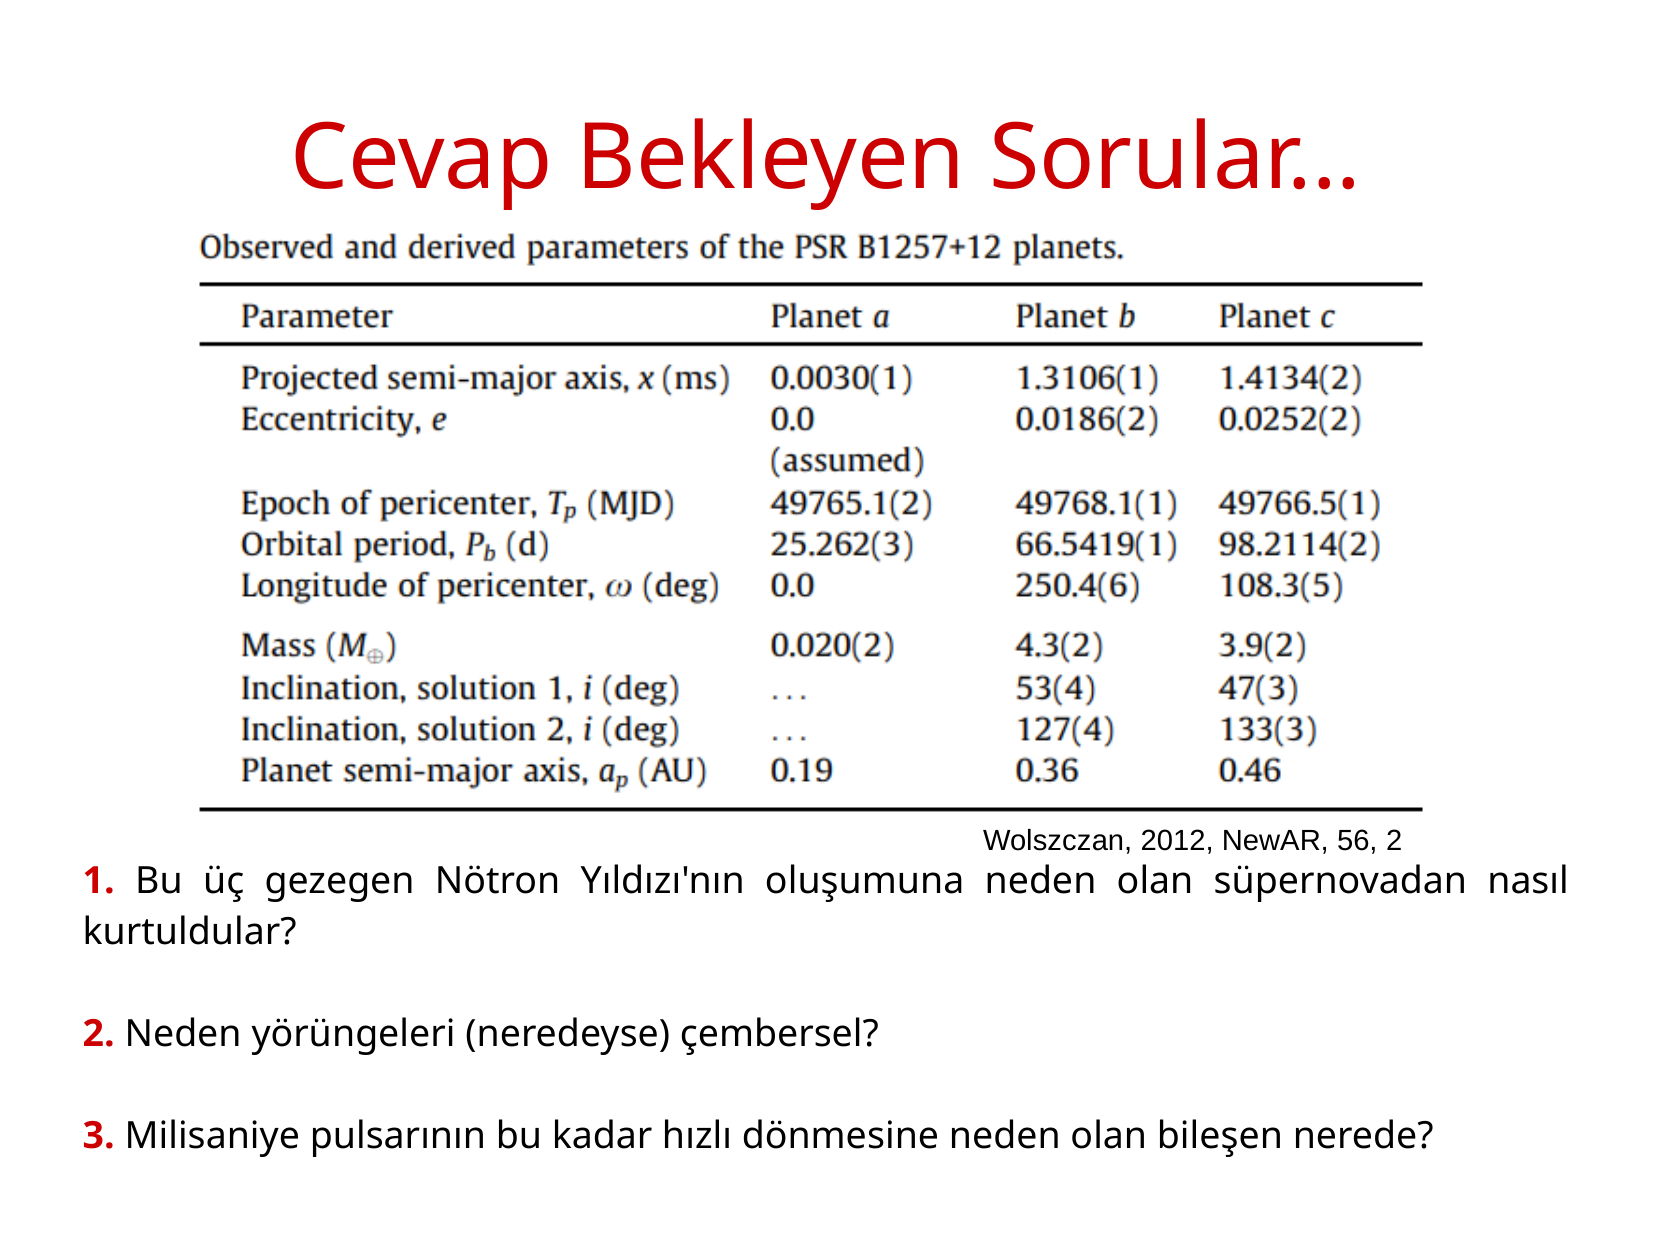

# Cevap Bekleyen Sorular...
Wolszczan, 2012, NewAR, 56, 2
1. Bu üç gezegen Nötron Yıldızı'nın oluşumuna neden olan süpernovadan nasıl kurtuldular?
2. Neden yörüngeleri (neredeyse) çembersel?
3. Milisaniye pulsarının bu kadar hızlı dönmesine neden olan bileşen nerede?